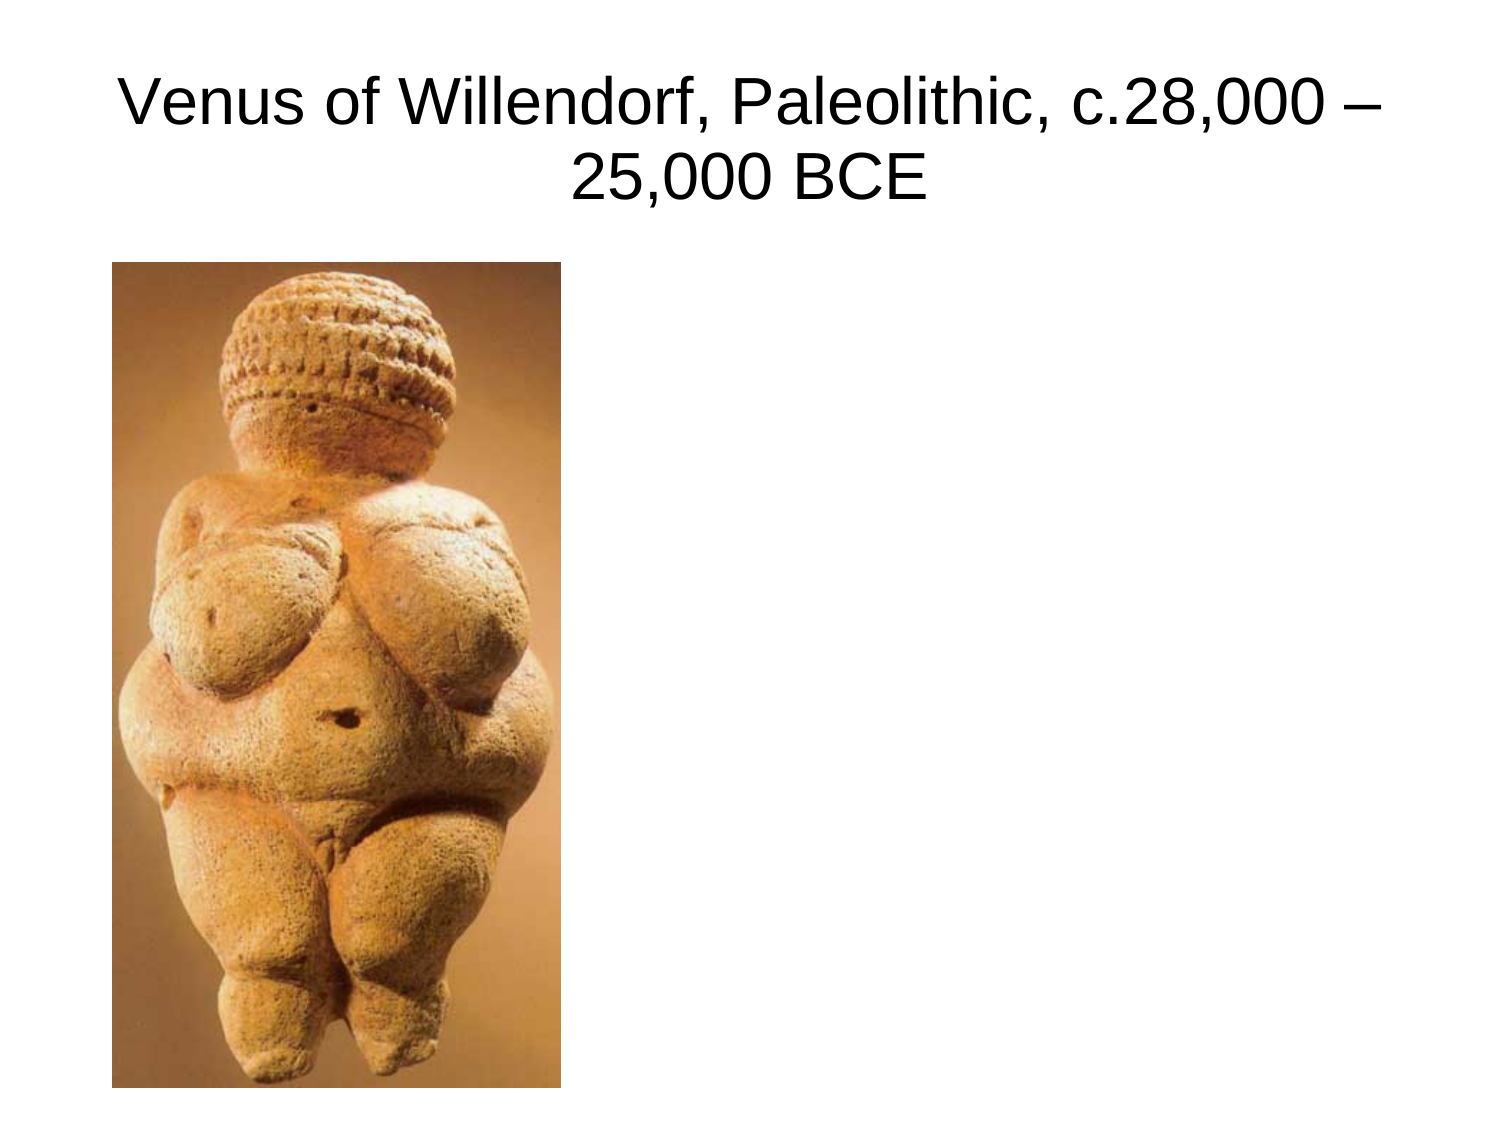

# Venus of Willendorf, Paleolithic, c.28,000 – 25,000 BCE